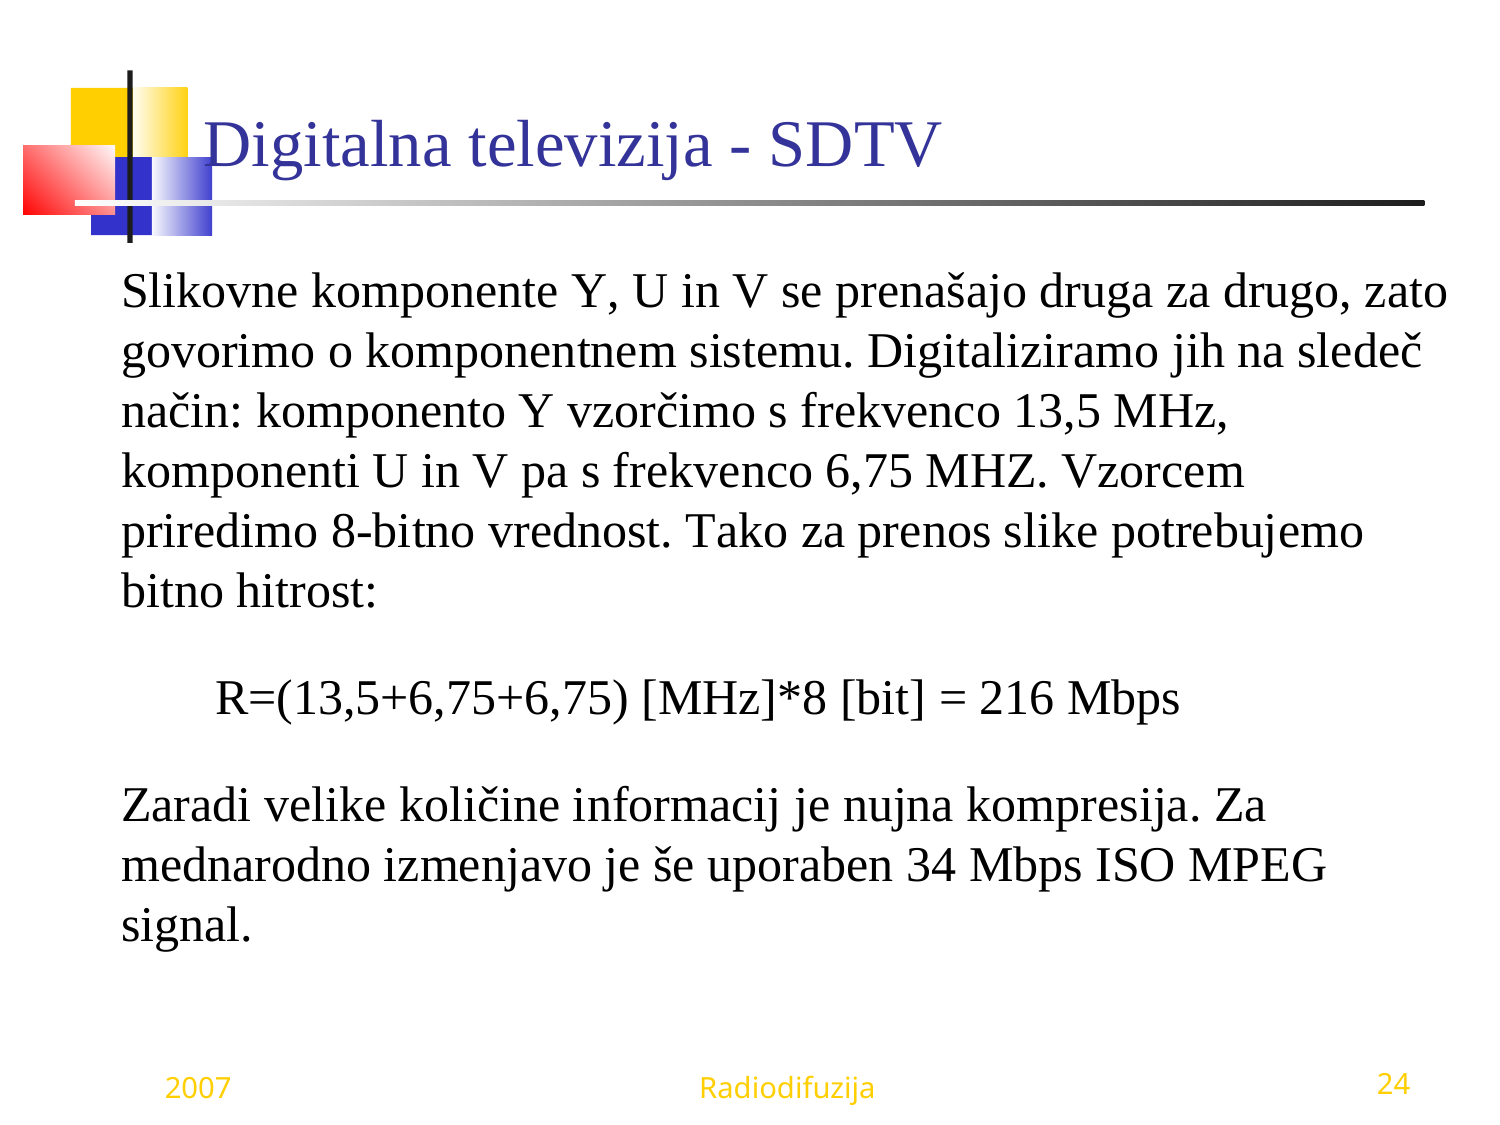

# Digitalna televizija - SDTV
	Slikovne komponente Y, U in V se prenašajo druga za drugo, zato govorimo o komponentnem sistemu. Digitaliziramo jih na sledeč način: komponento Y vzorčimo s frekvenco 13,5 MHz, komponenti U in V pa s frekvenco 6,75 MHZ. Vzorcem priredimo 8-bitno vrednost. Tako za prenos slike potrebujemo bitno hitrost:
		R=(13,5+6,75+6,75) [MHz]*8 [bit] = 216 Mbps
	Zaradi velike količine informacij je nujna kompresija. Za mednarodno izmenjavo je še uporaben 34 Mbps ISO MPEG signal.
2007
Radiodifuzija